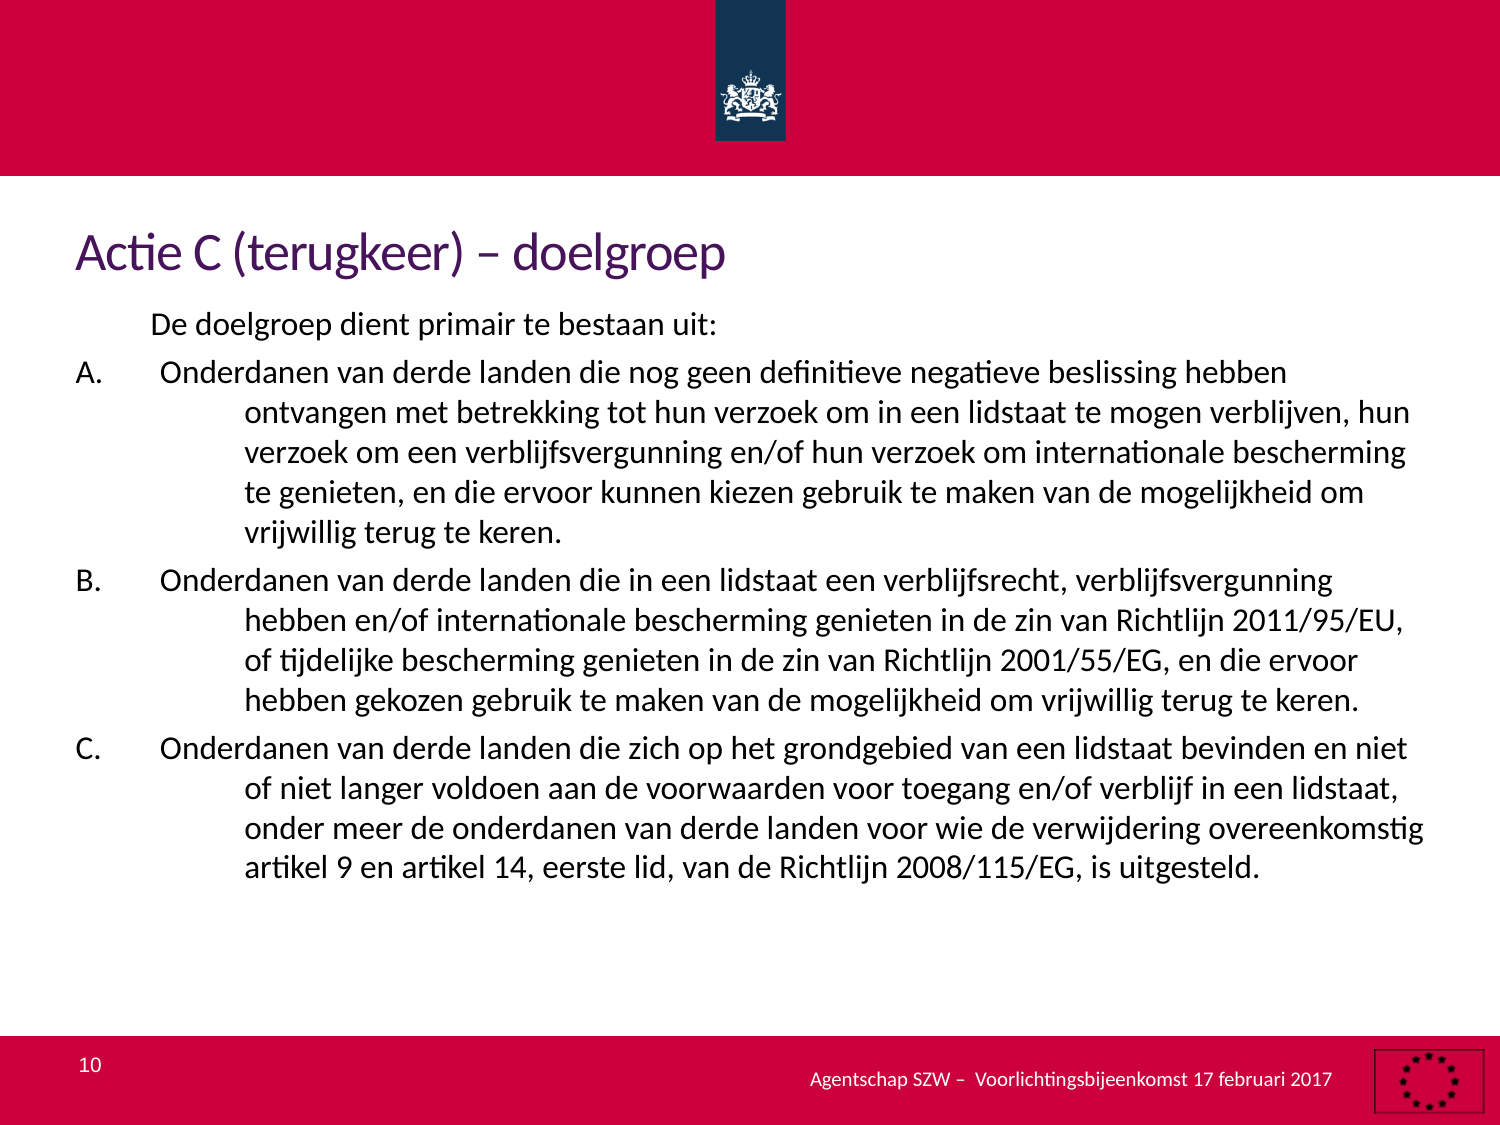

# Actie C (terugkeer) – doelgroep
De doelgroep dient primair te bestaan uit:
Onderdanen van derde landen die nog geen definitieve negatieve beslissing hebben ontvangen met betrekking tot hun verzoek om in een lidstaat te mogen verblijven, hun verzoek om een verblijfsvergunning en/of hun verzoek om internationale bescherming te genieten, en die ervoor kunnen kiezen gebruik te maken van de mogelijkheid om vrijwillig terug te keren.
Onderdanen van derde landen die in een lidstaat een verblijfsrecht, verblijfsvergunning hebben en/of internationale bescherming genieten in de zin van Richtlijn 2011/95/EU, of tijdelijke bescherming genieten in de zin van Richtlijn 2001/55/EG, en die ervoor hebben gekozen gebruik te maken van de mogelijkheid om vrijwillig terug te keren.
Onderdanen van derde landen die zich op het grondgebied van een lidstaat bevinden en niet of niet langer voldoen aan de voorwaarden voor toegang en/of verblijf in een lidstaat, onder meer de onderdanen van derde landen voor wie de verwijdering overeenkomstig artikel 9 en artikel 14, eerste lid, van de Richtlijn 2008/115/EG, is uitgesteld.
10
Agentschap SZW – Voorlichtingsbijeenkomst 17 februari 2017